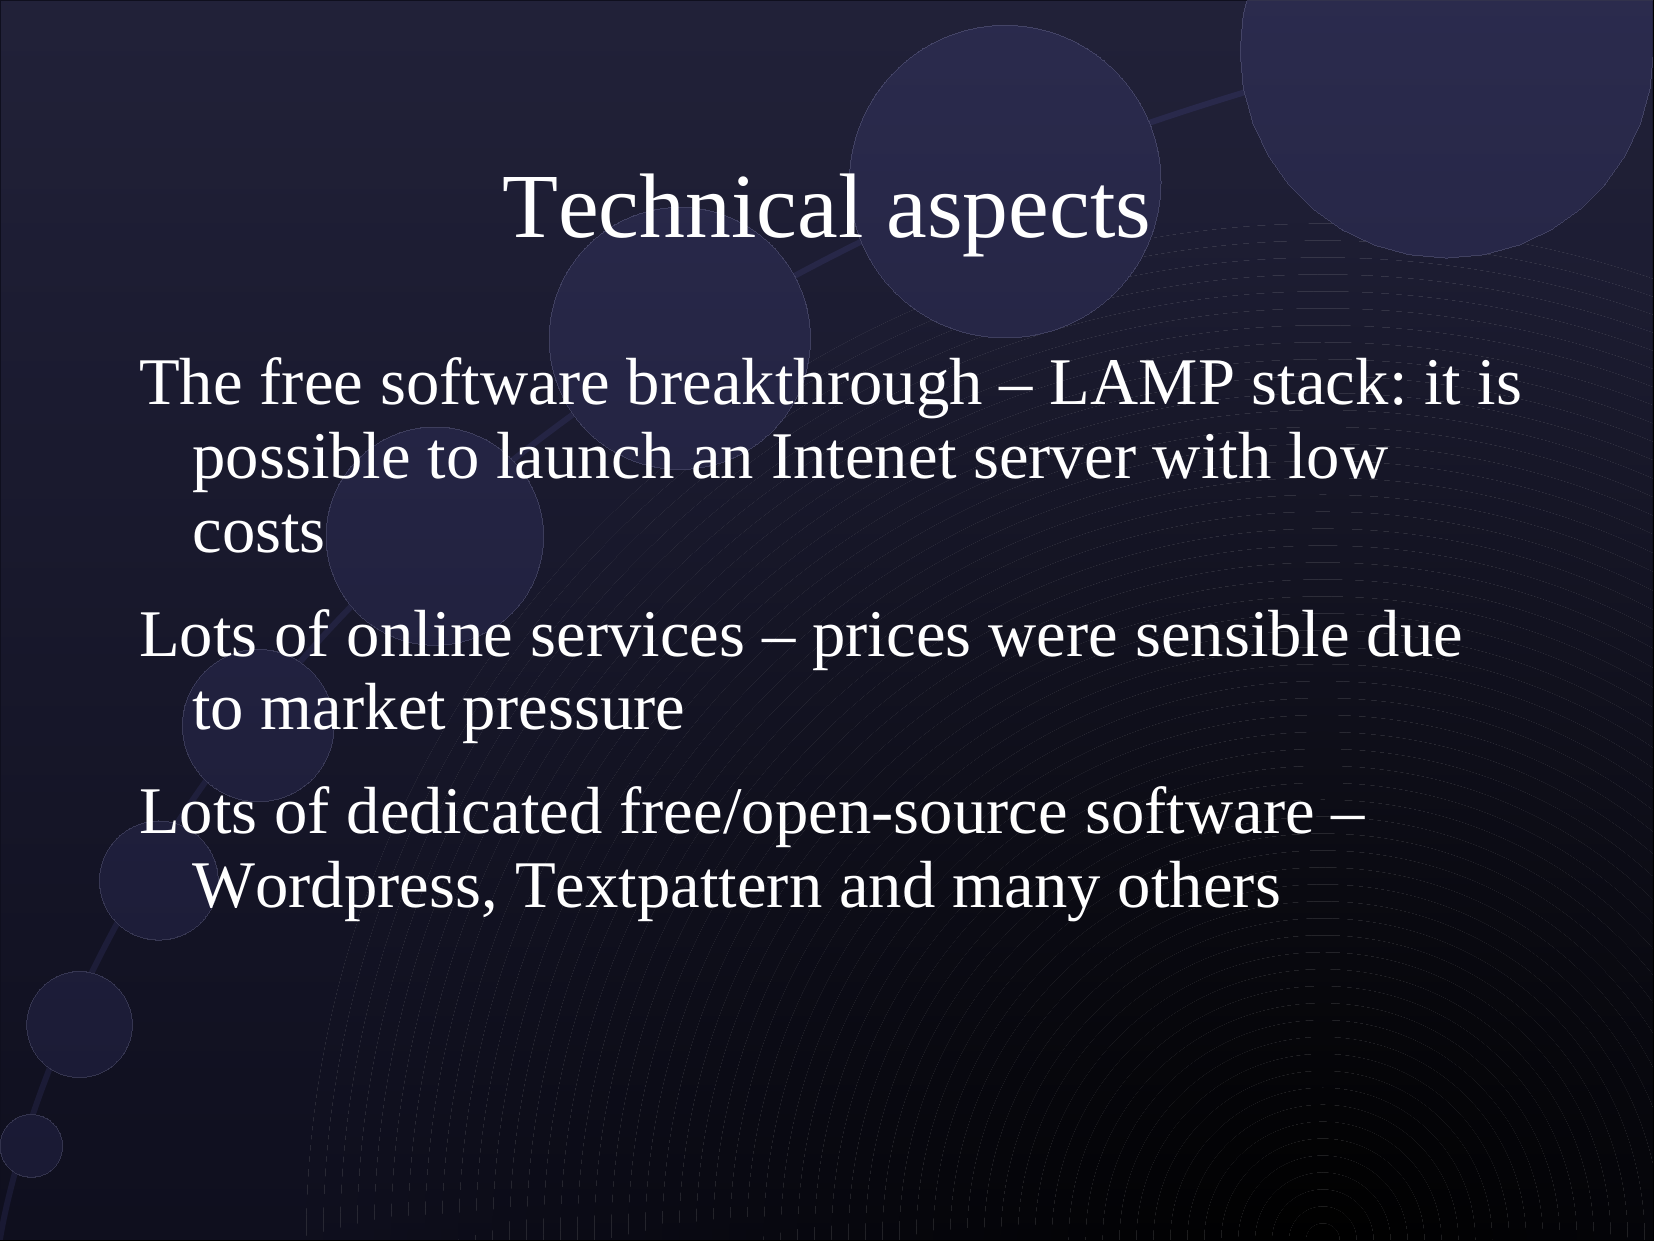

# Technical aspects
The free software breakthrough – LAMP stack: it is possible to launch an Intenet server with low costs
Lots of online services – prices were sensible due to market pressure
Lots of dedicated free/open-source software – Wordpress, Textpattern and many others